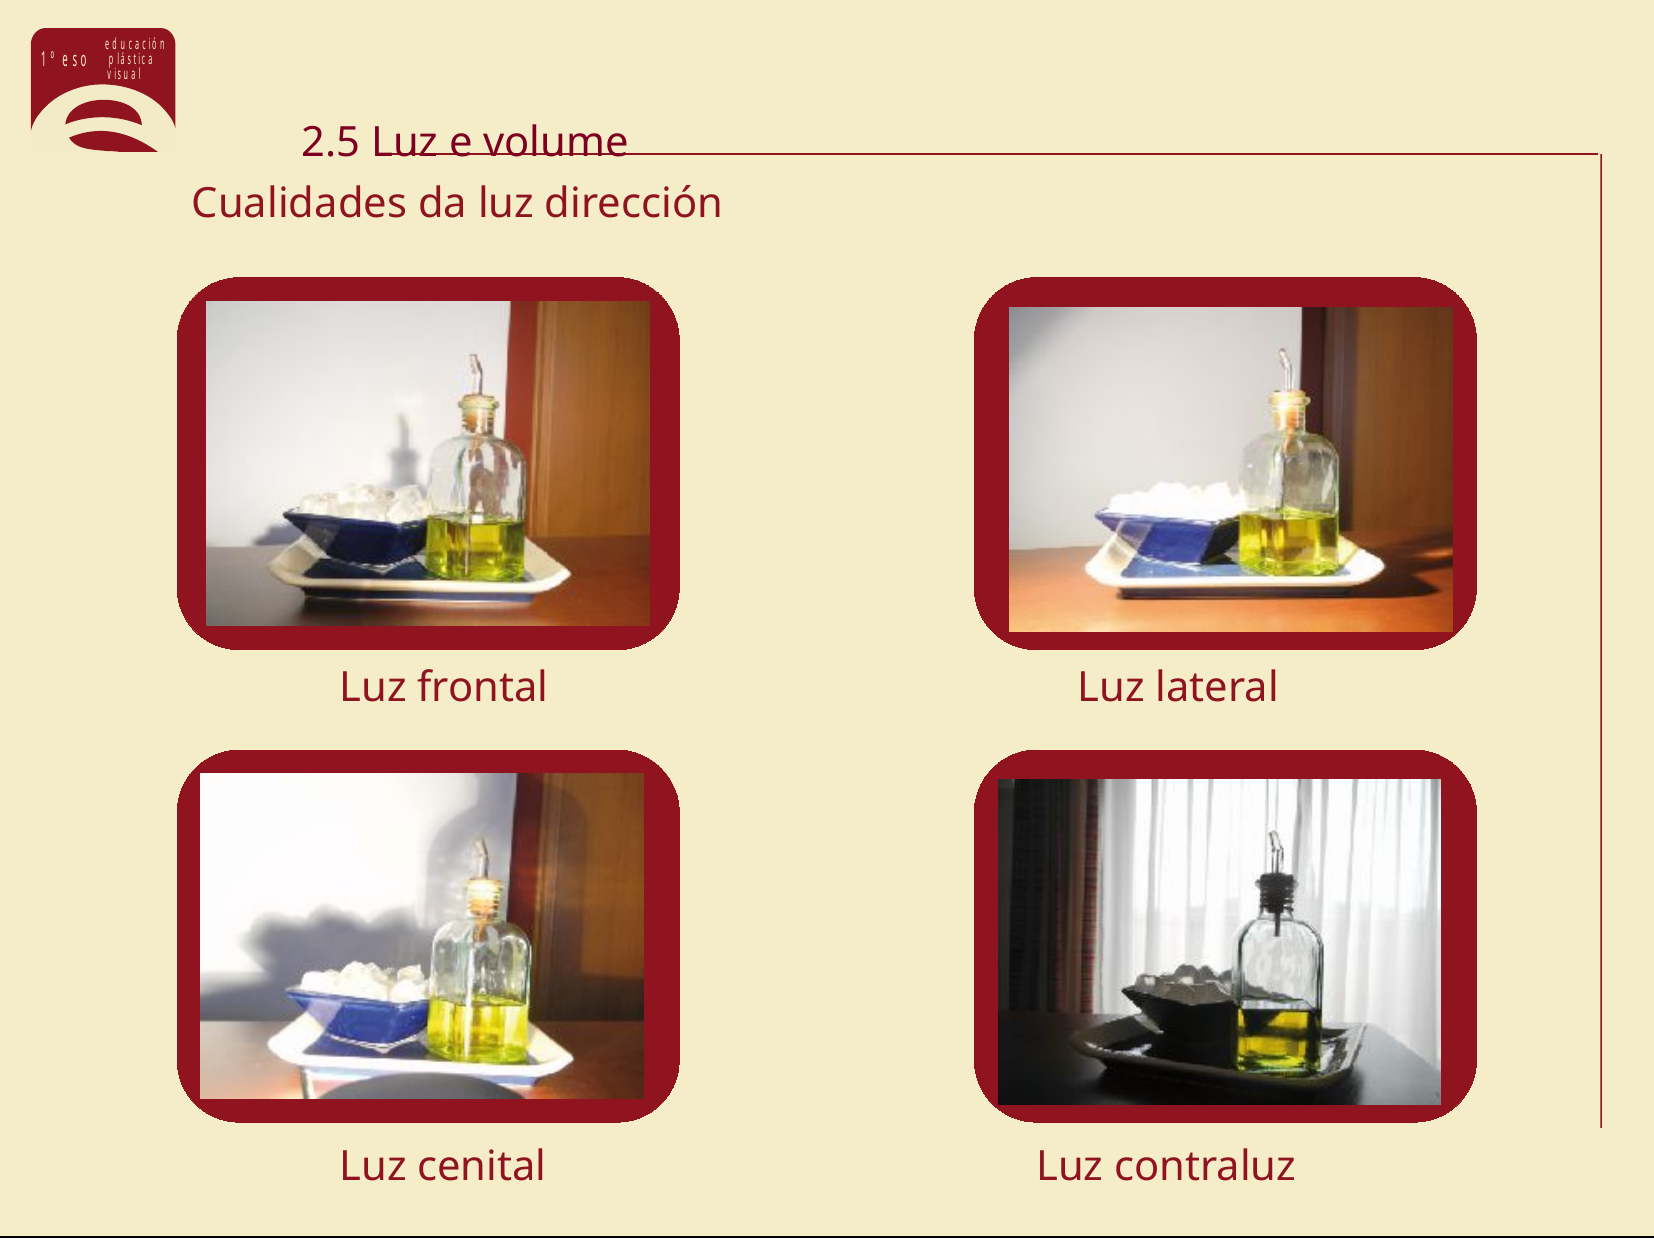

2.5 Luz e volume
Cualidades da luz dirección
#
 		Luz frontal								Luz lateral
 		Luz cenital							 Luz contraluz